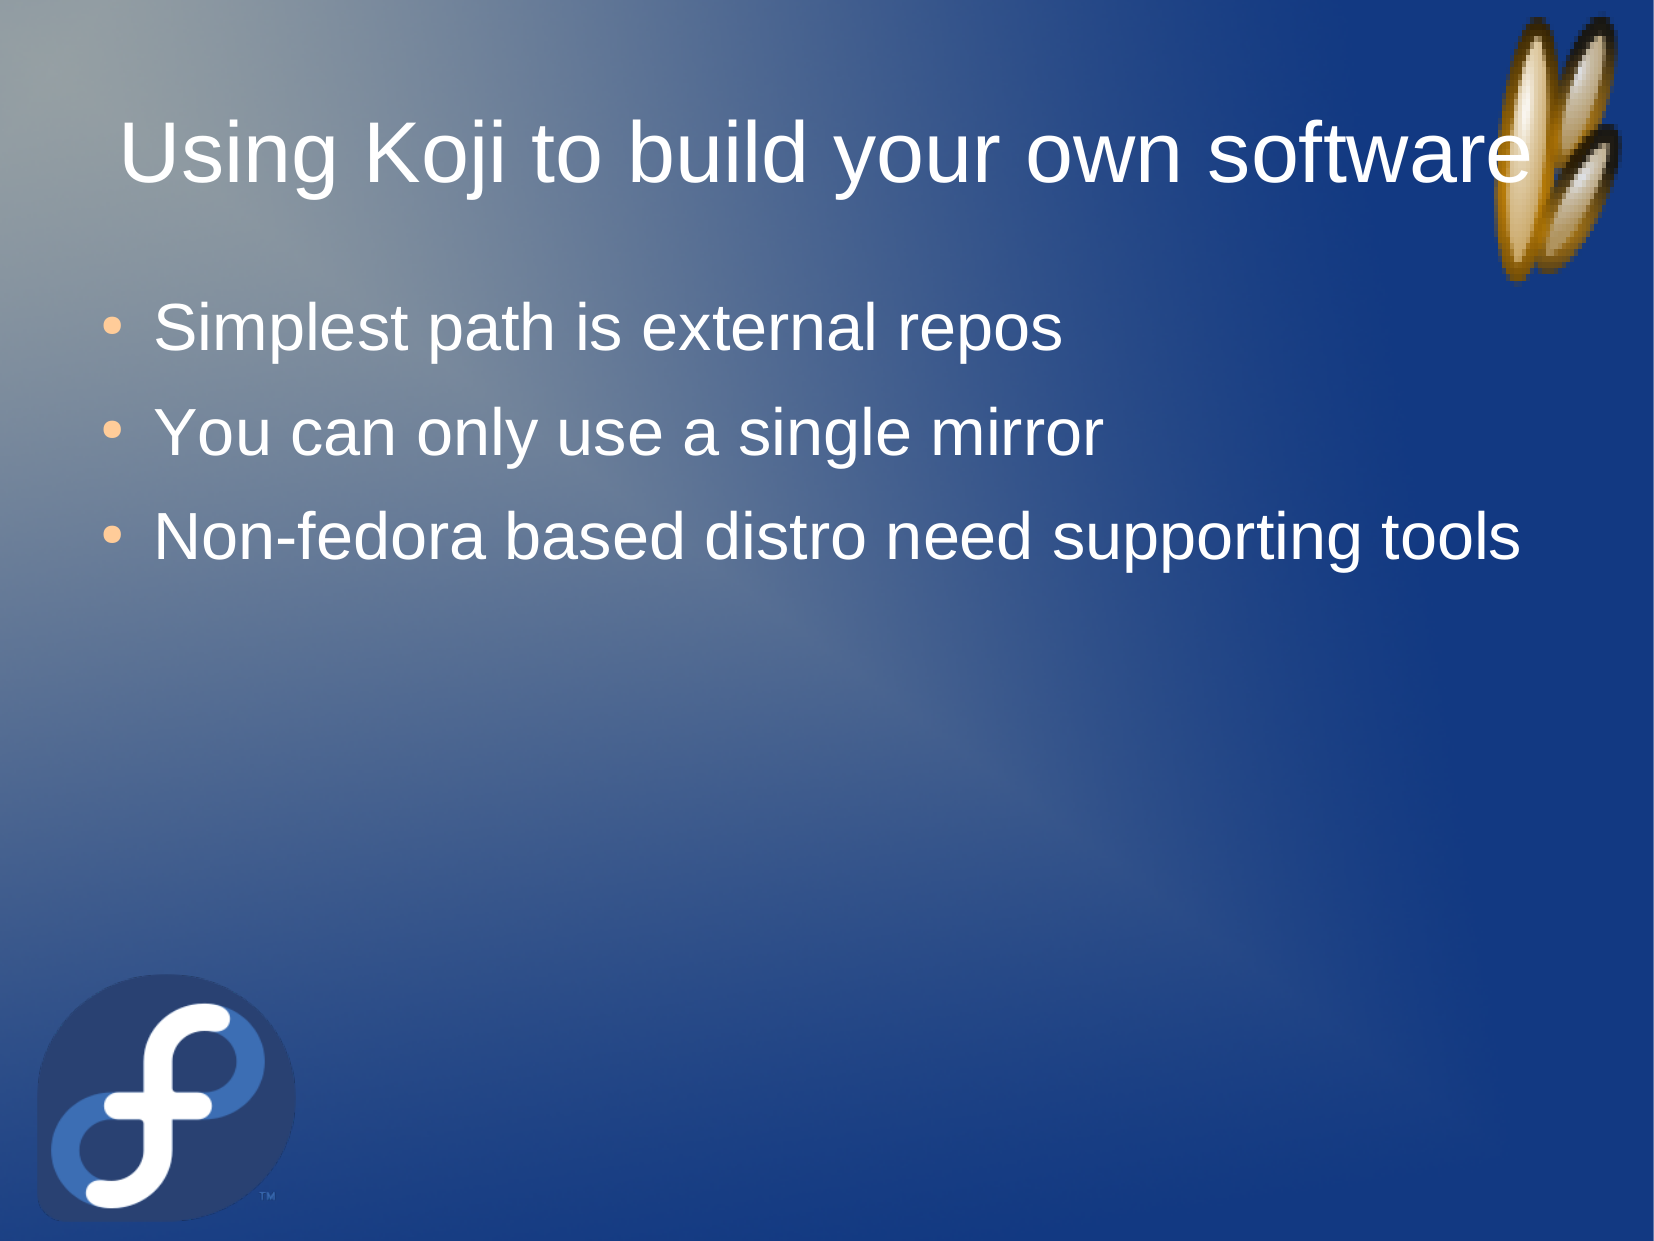

# Using Koji to build your own software
Simplest path is external repos
You can only use a single mirror
Non-fedora based distro need supporting tools